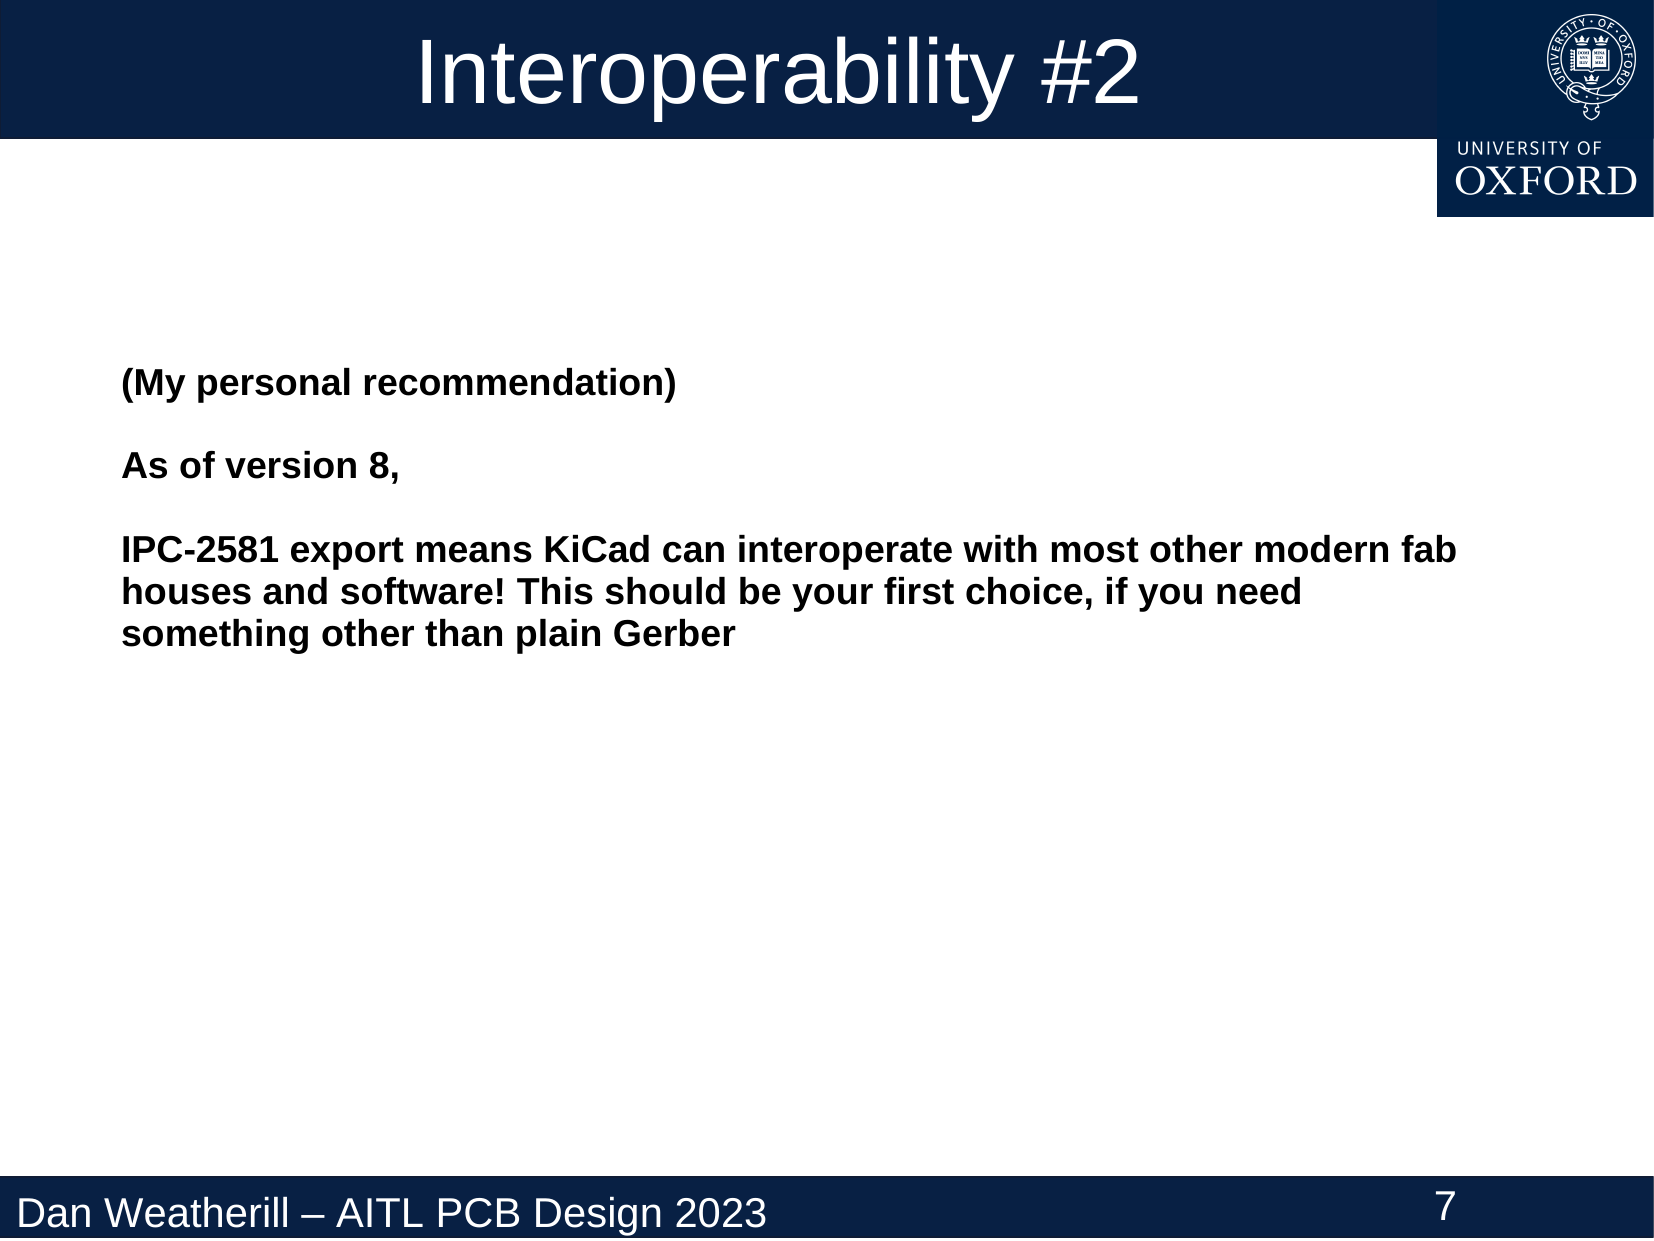

# Interoperability #2
(My personal recommendation)
As of version 8,
IPC-2581 export means KiCad can interoperate with most other modern fab houses and software! This should be your first choice, if you need something other than plain Gerber